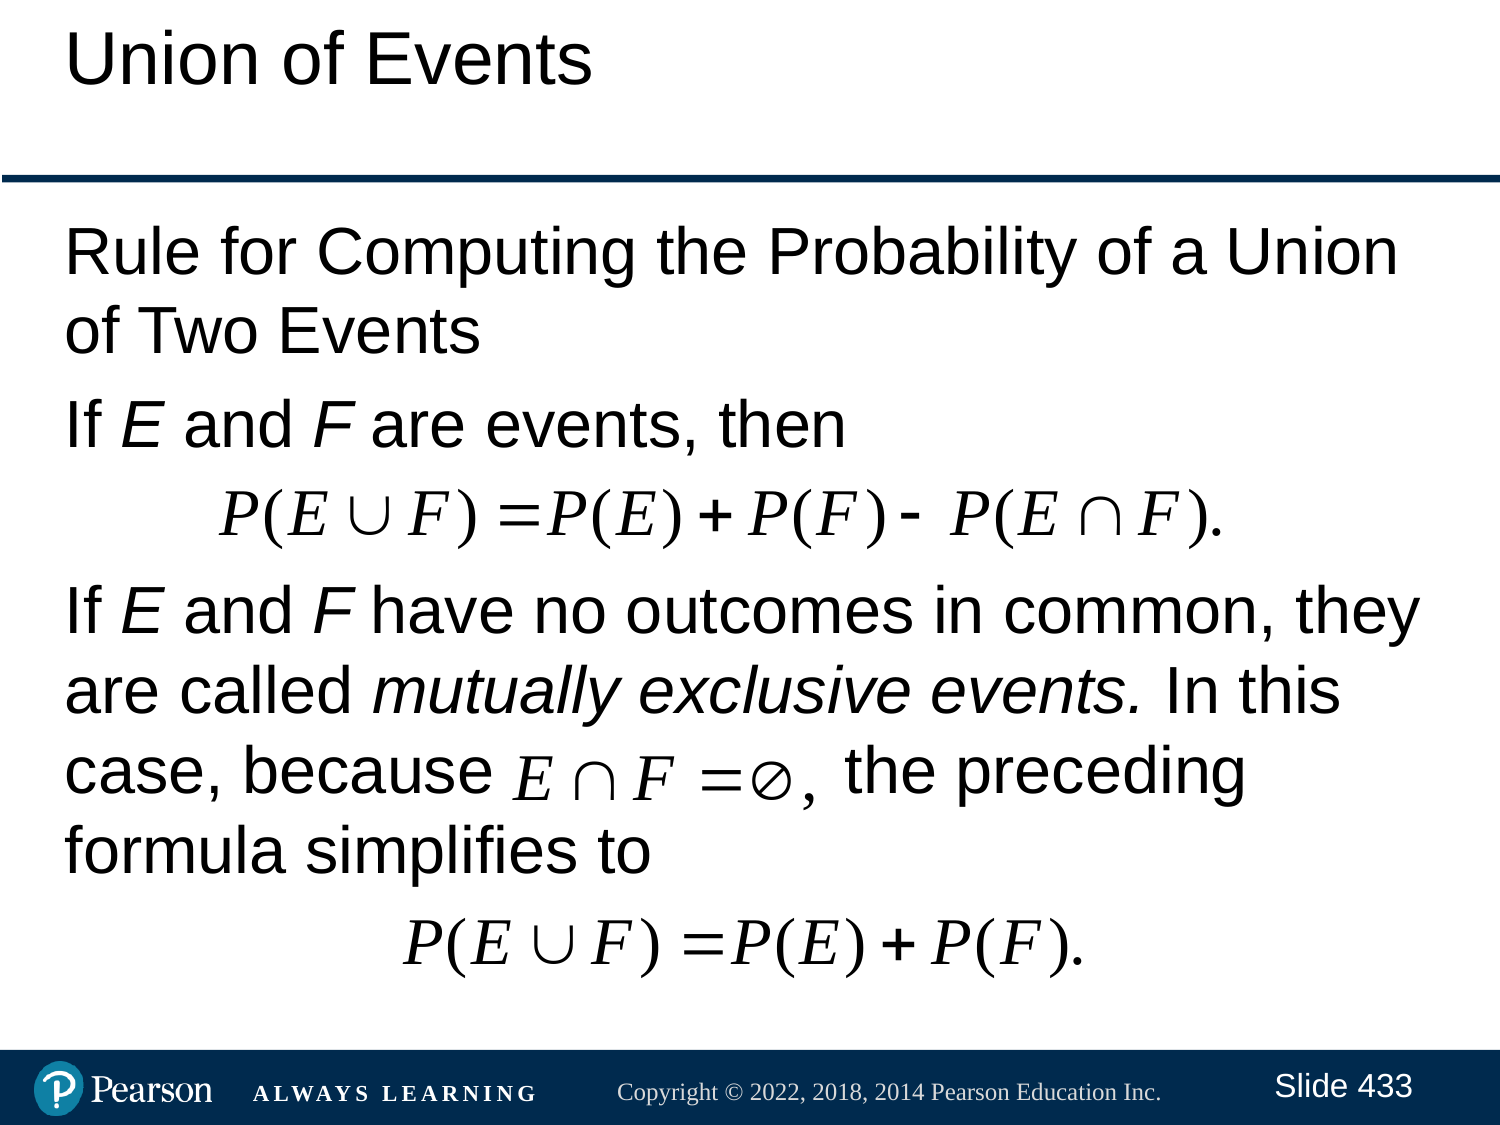

# Union of Events
Rule for Computing the Probability of a Union of Two Events
If E and F are events, then
If E and F have no outcomes in common, they are called mutually exclusive events. In this case, because the preceding formula simplifies to